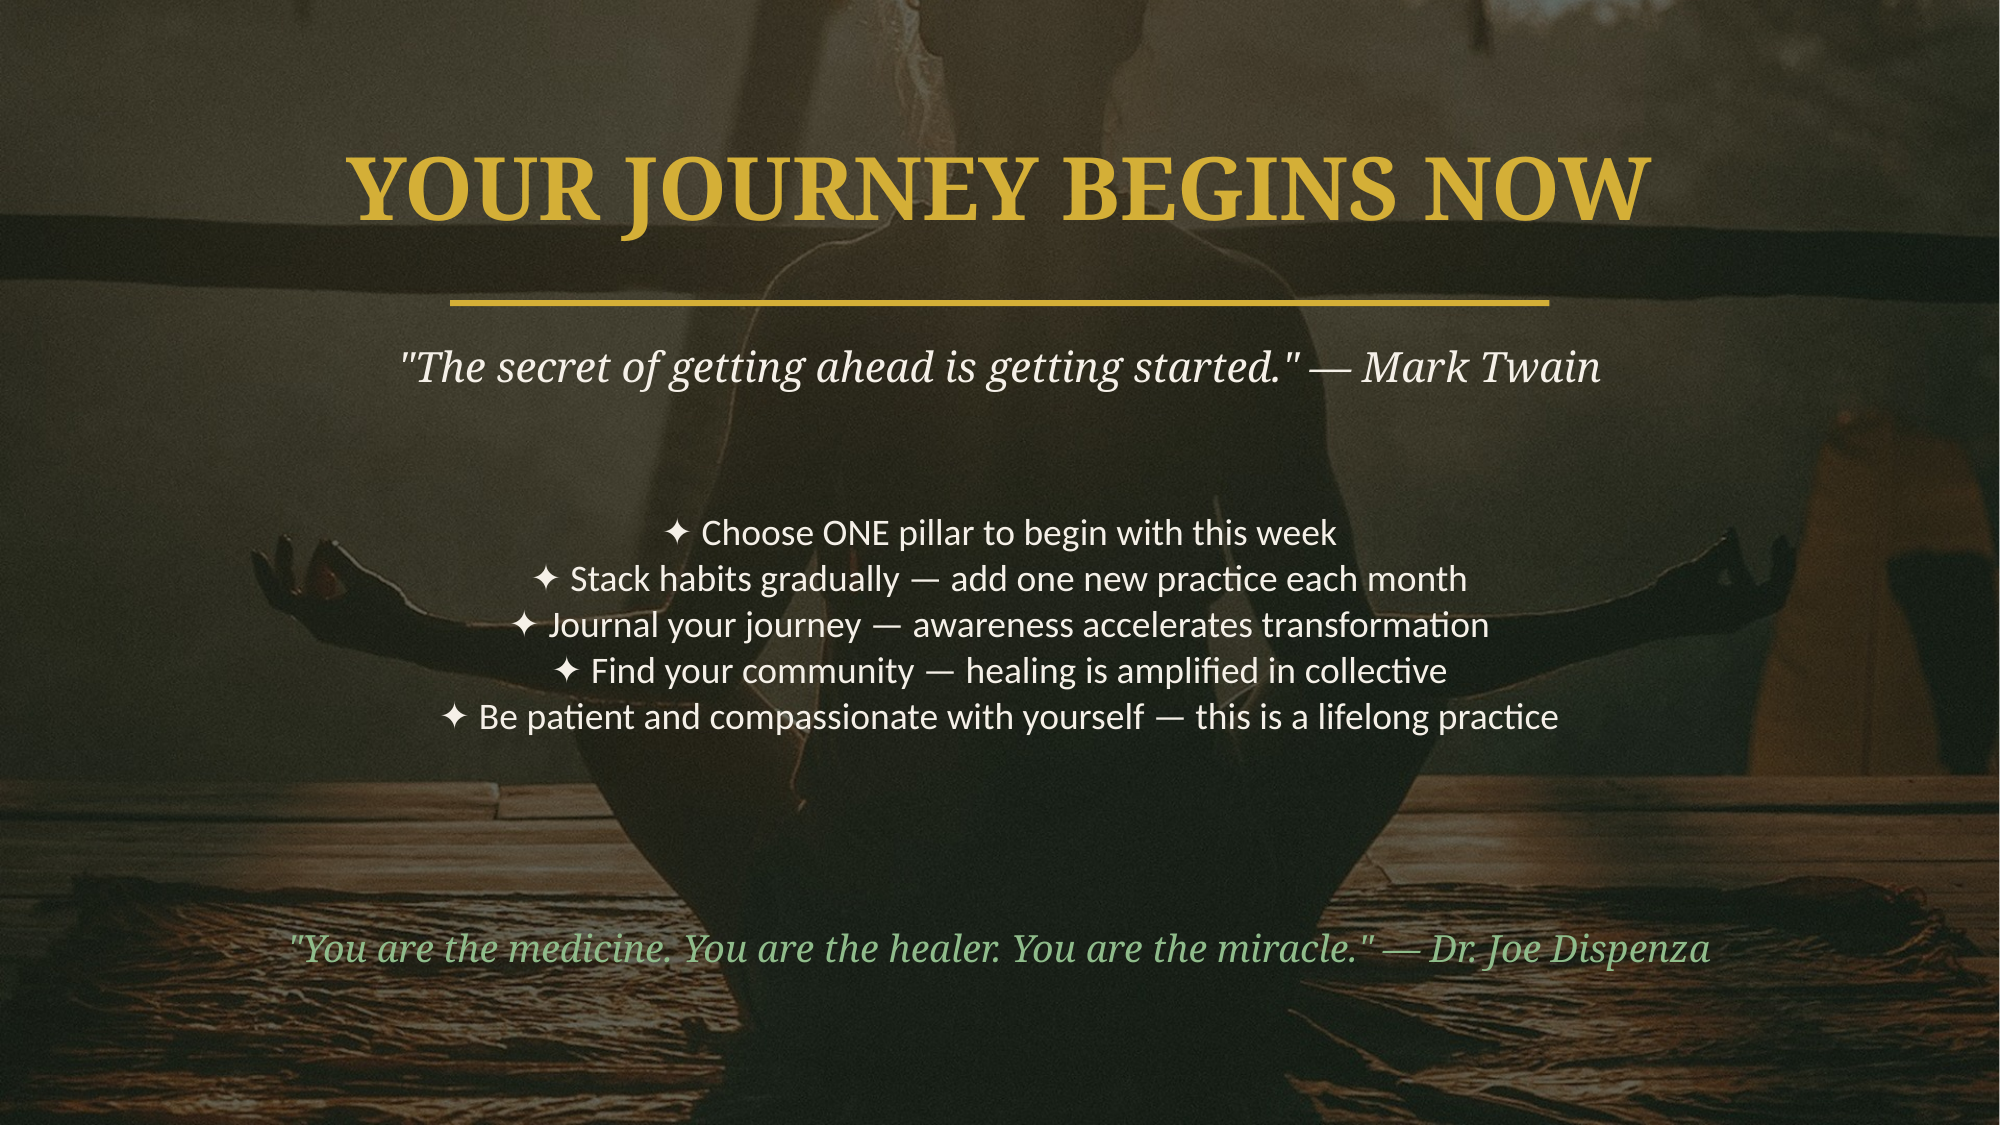

YOUR JOURNEY BEGINS NOW
"The secret of getting ahead is getting started." — Mark Twain
✦ Choose ONE pillar to begin with this week
✦ Stack habits gradually — add one new practice each month
✦ Journal your journey — awareness accelerates transformation
✦ Find your community — healing is amplified in collective
✦ Be patient and compassionate with yourself — this is a lifelong practice
"You are the medicine. You are the healer. You are the miracle." — Dr. Joe Dispenza